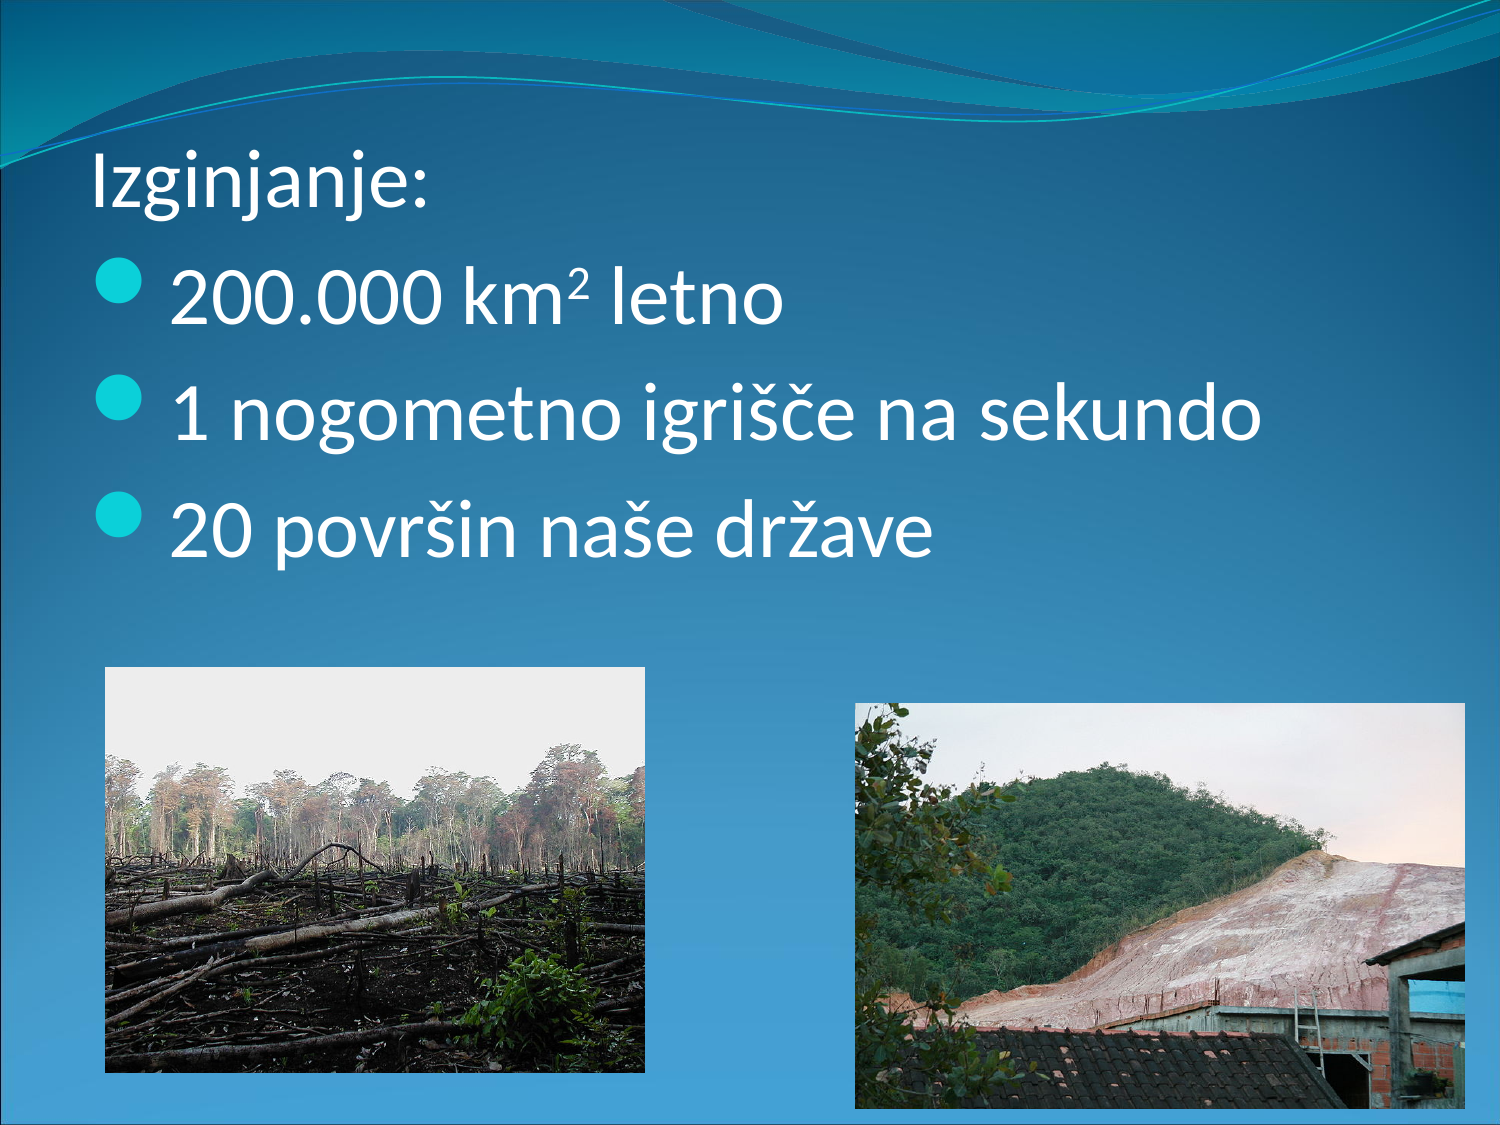

Izginjanje:
200.000 km2 letno
1 nogometno igrišče na sekundo
20 površin naše države